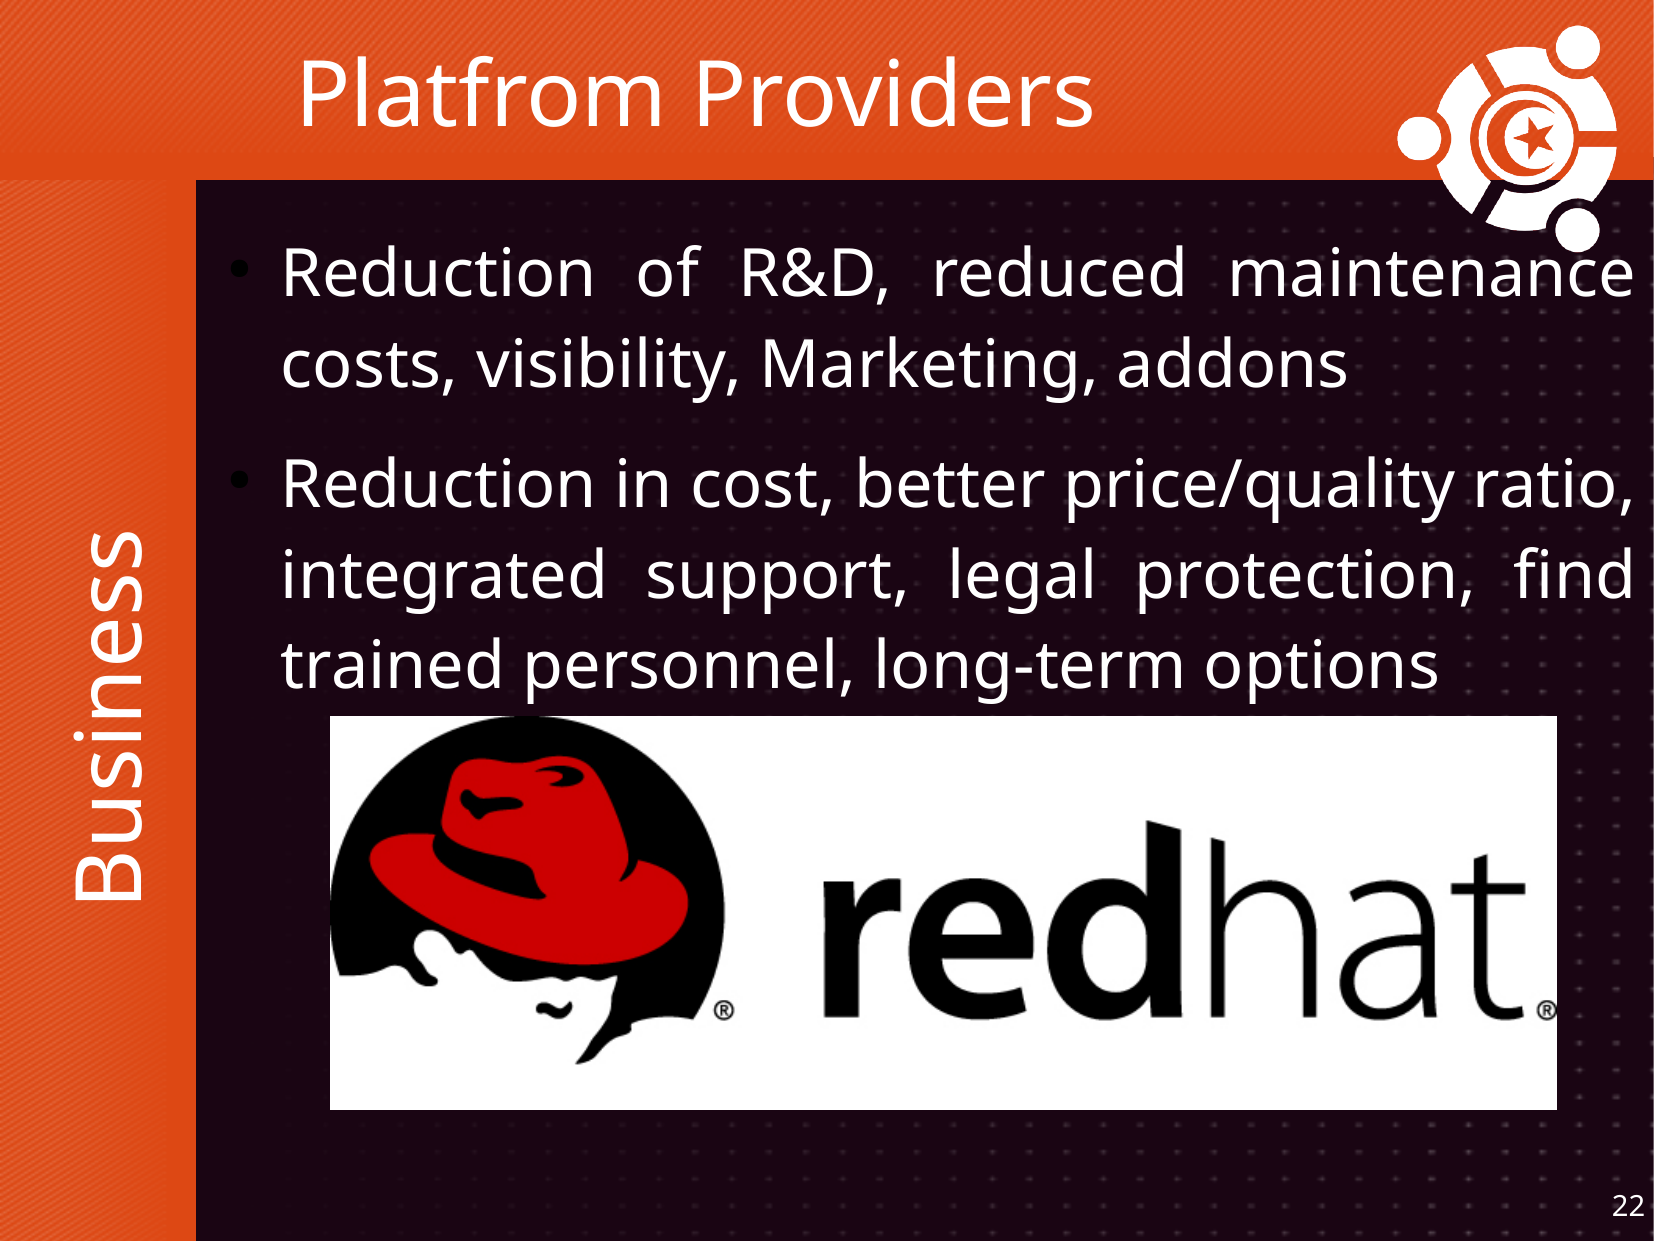

# Platfrom Providers
Reduction of R&D, reduced maintenance costs, visibility, Marketing, addons
Reduction in cost, better price/quality ratio, integrated support, legal protection, find trained personnel, long-term options
Business
22